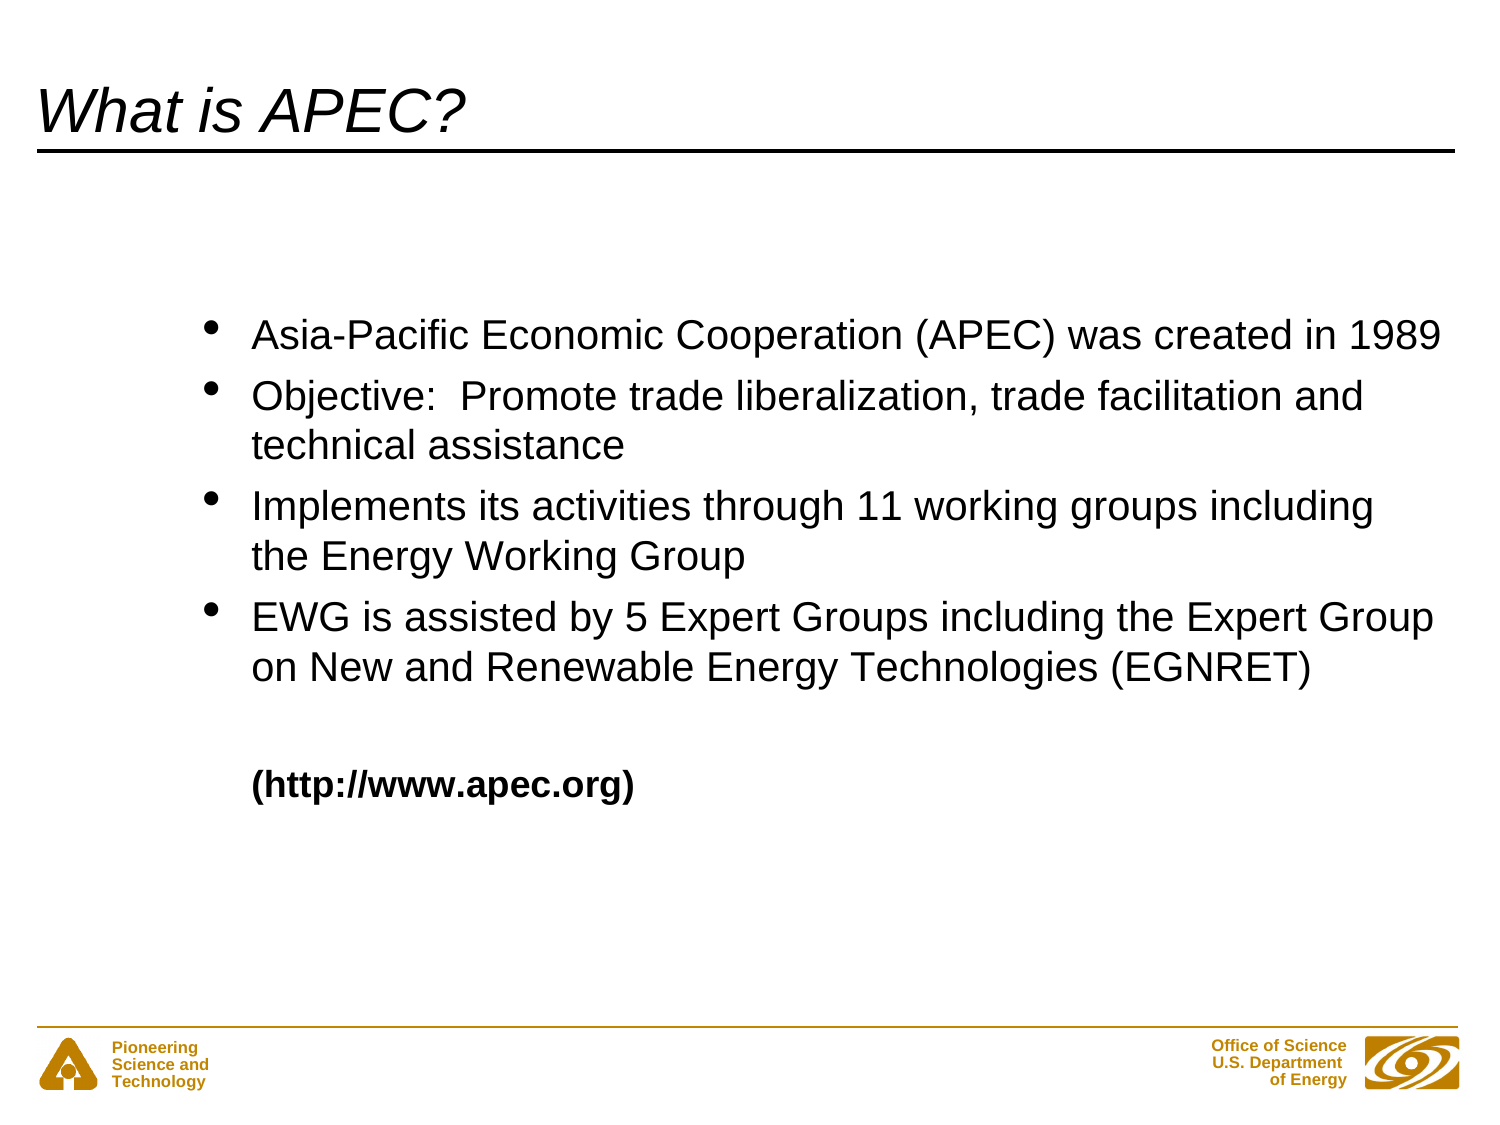

# What is APEC?
Asia-Pacific Economic Cooperation (APEC) was created in 1989
Objective: Promote trade liberalization, trade facilitation and technical assistance
Implements its activities through 11 working groups including the Energy Working Group
EWG is assisted by 5 Expert Groups including the Expert Group on New and Renewable Energy Technologies (EGNRET)
(http://www.apec.org)